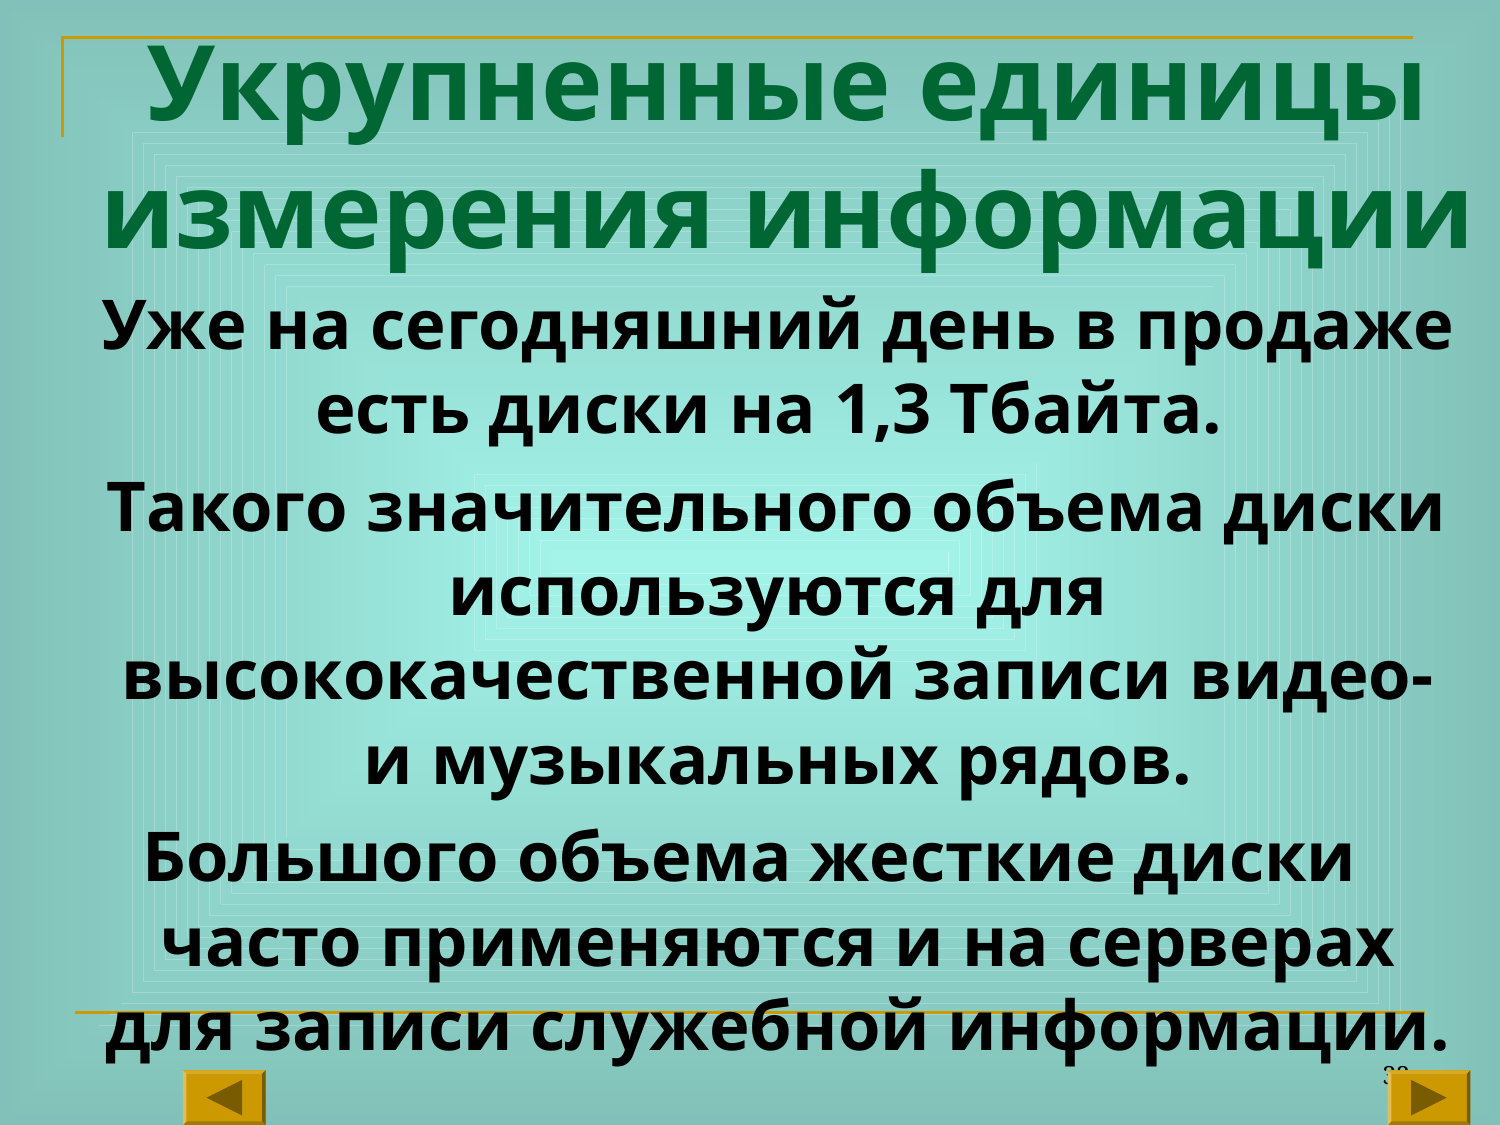

# Укрупненные единицы измерения информации
	Уже на сегодняшний день в продаже есть диски на 1,3 Тбайта.
 Такого значительного объема диски используются для высококачественной записи видео- и музыкальных рядов.
Большого объема жесткие диски часто применяются и на серверах для записи служебной информации.
32